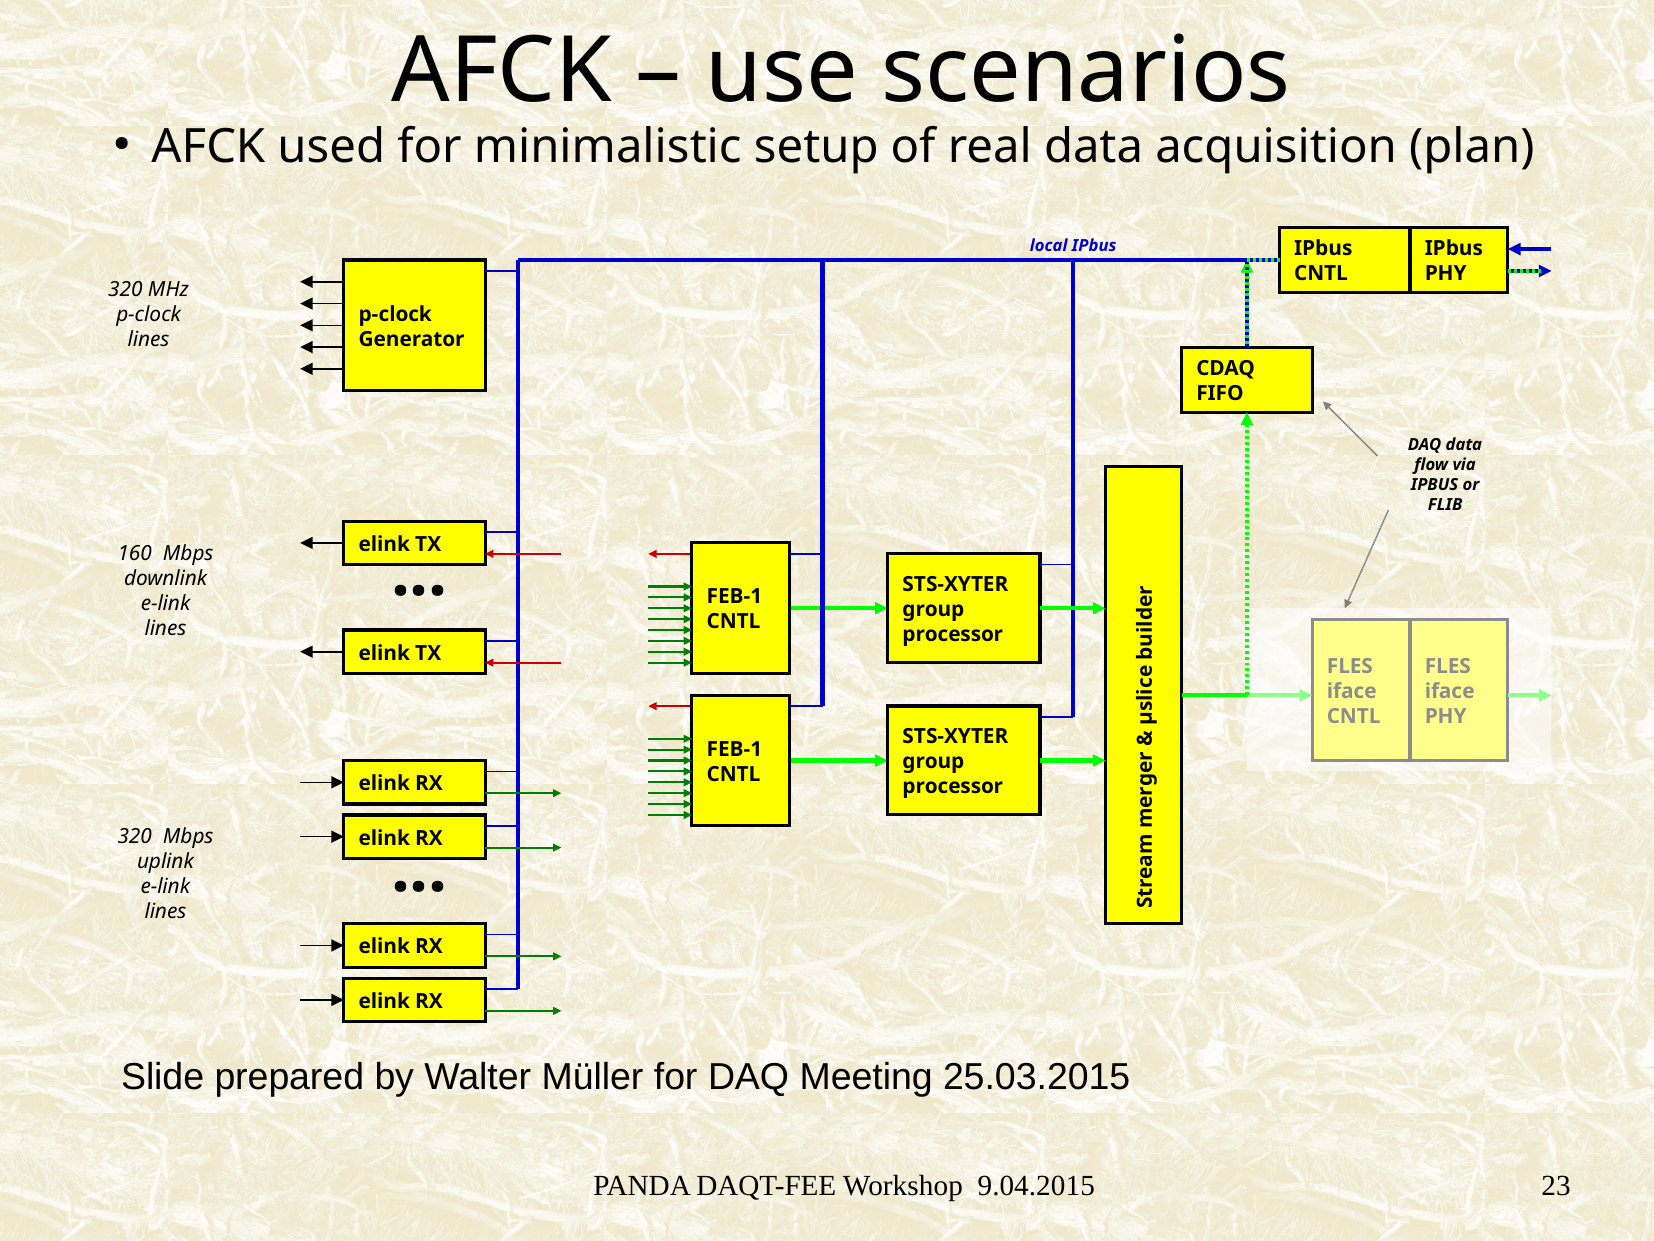

# AFCK – use scenarios
AFCK used for minimalistic setup of real data acquisition (plan)
local IPbus
IPbus
CNTL
IPbus
PHY
p-clock
Generator
320 MHz
p-clock
lines
CDAQ
FIFO
DAQ data
flow via
IPBUS or
FLIB
elink TX
...
160 Mbps
downlink
e-link
lines
FEB-1
CNTL
STS-XYTER
group
processor
FLES
iface
CNTL
FLES
iface
PHY
elink TX
Stream merger & µslice builder
FEB-1
CNTL
STS-XYTER
group
processor
elink RX
320 Mbps
uplink
e-link
lines
elink RX
...
elink RX
elink RX
Slide prepared by Walter Müller for DAQ Meeting 25.03.2015
PANDA DAQT-FEE Workshop 9.04.2015
23